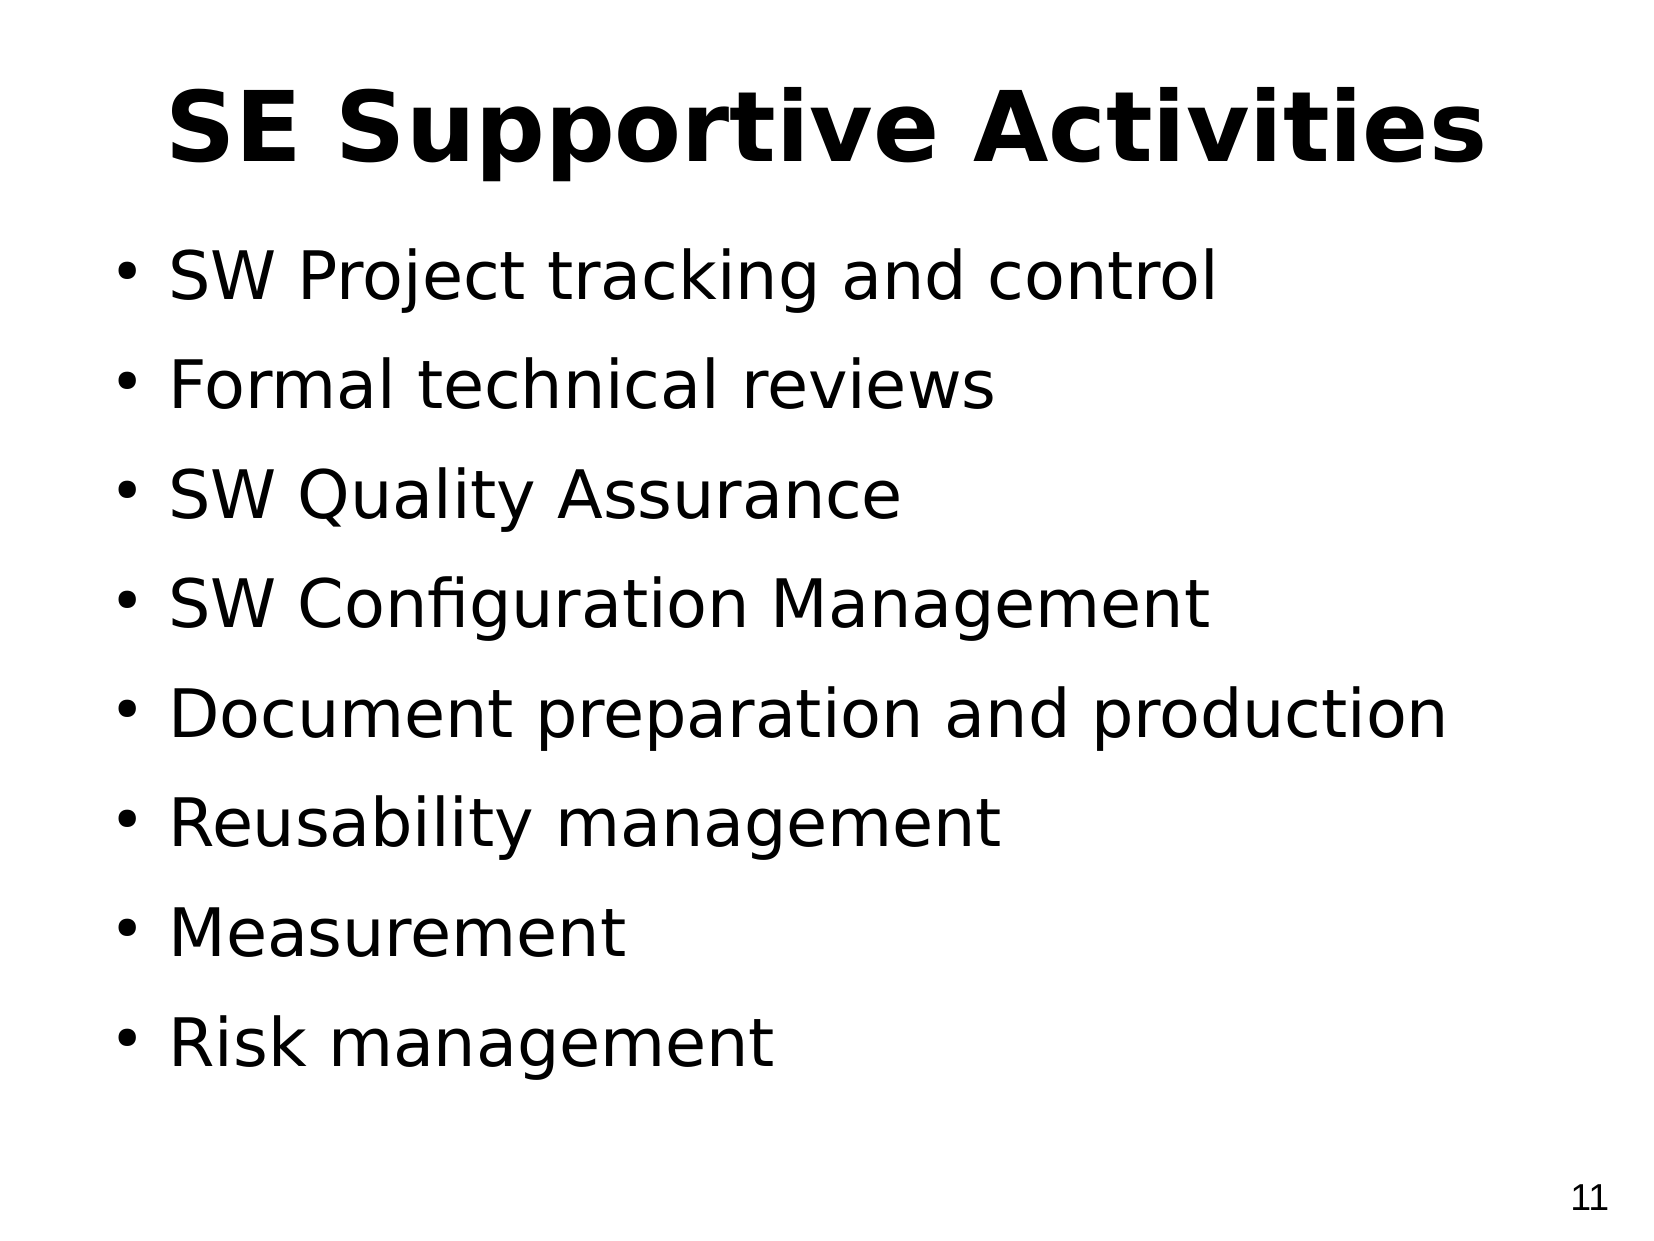

# SE Supportive Activities
SW Project tracking and control
Formal technical reviews
SW Quality Assurance
SW Configuration Management
Document preparation and production
Reusability management
Measurement
Risk management